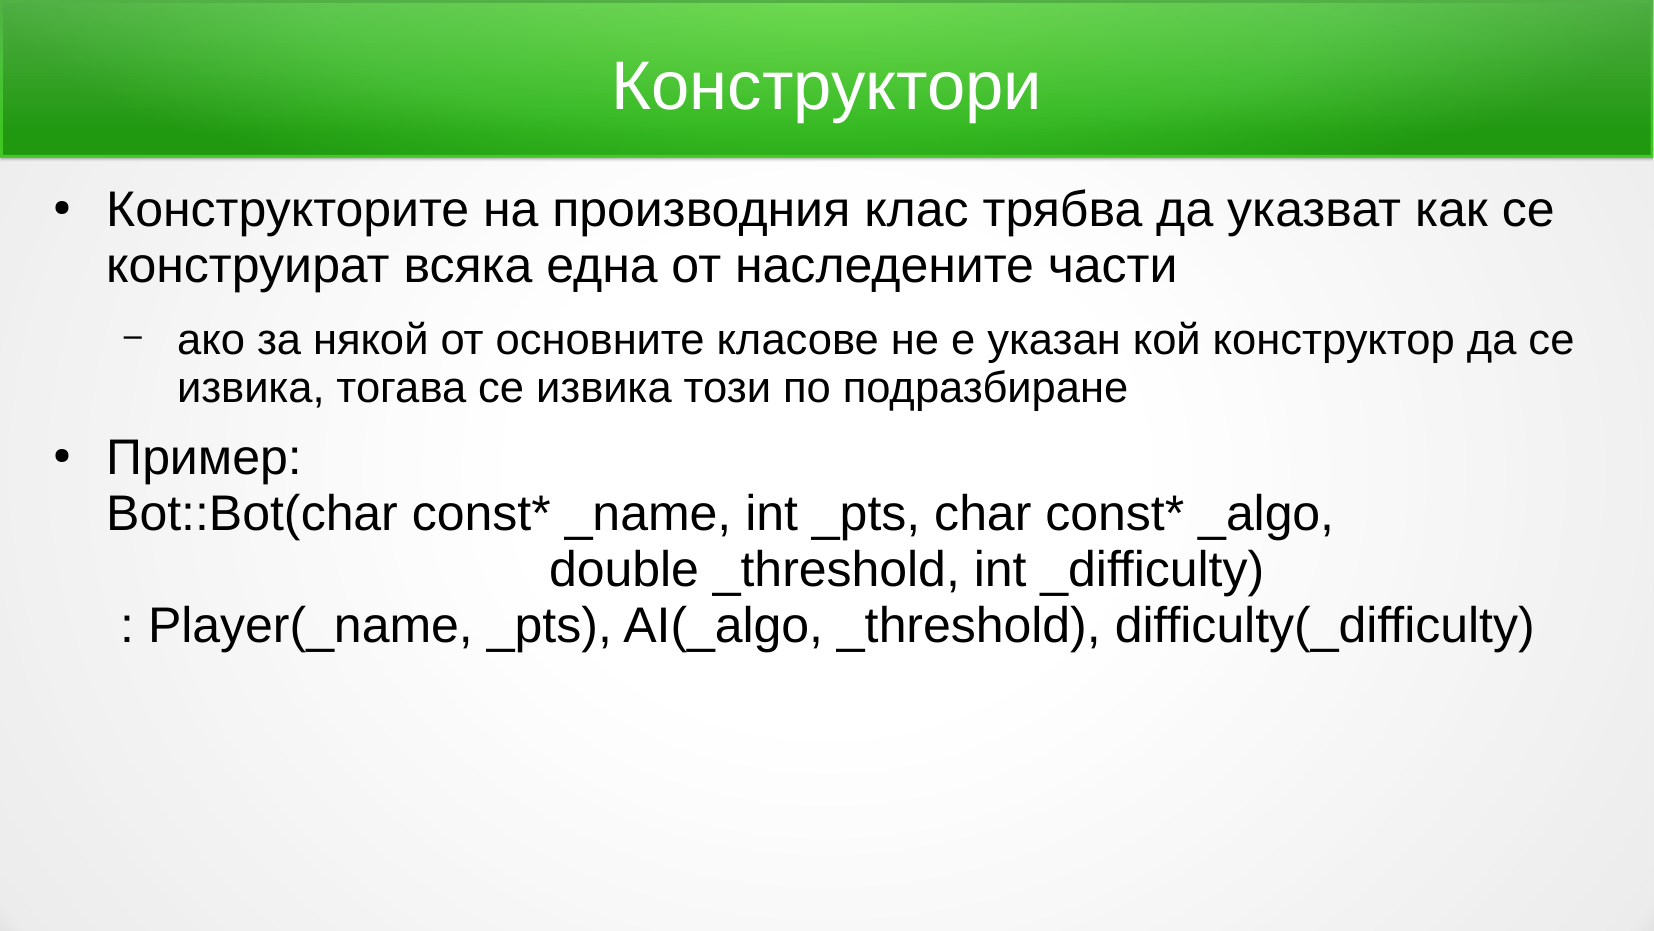

# Конструктори
Конструкторите на производния клас трябва да указват как се конструират всяка една от наследените части
ако за някой от основните класове не е указан кой конструктор да се извика, тогава се извика този по подразбиране
Пример:
Bot::Bot(char const* _name, int _pts, char const* _algo,
						double _threshold, int _difficulty)
 : Player(_name, _pts), AI(_algo, _threshold), difficulty(_difficulty)